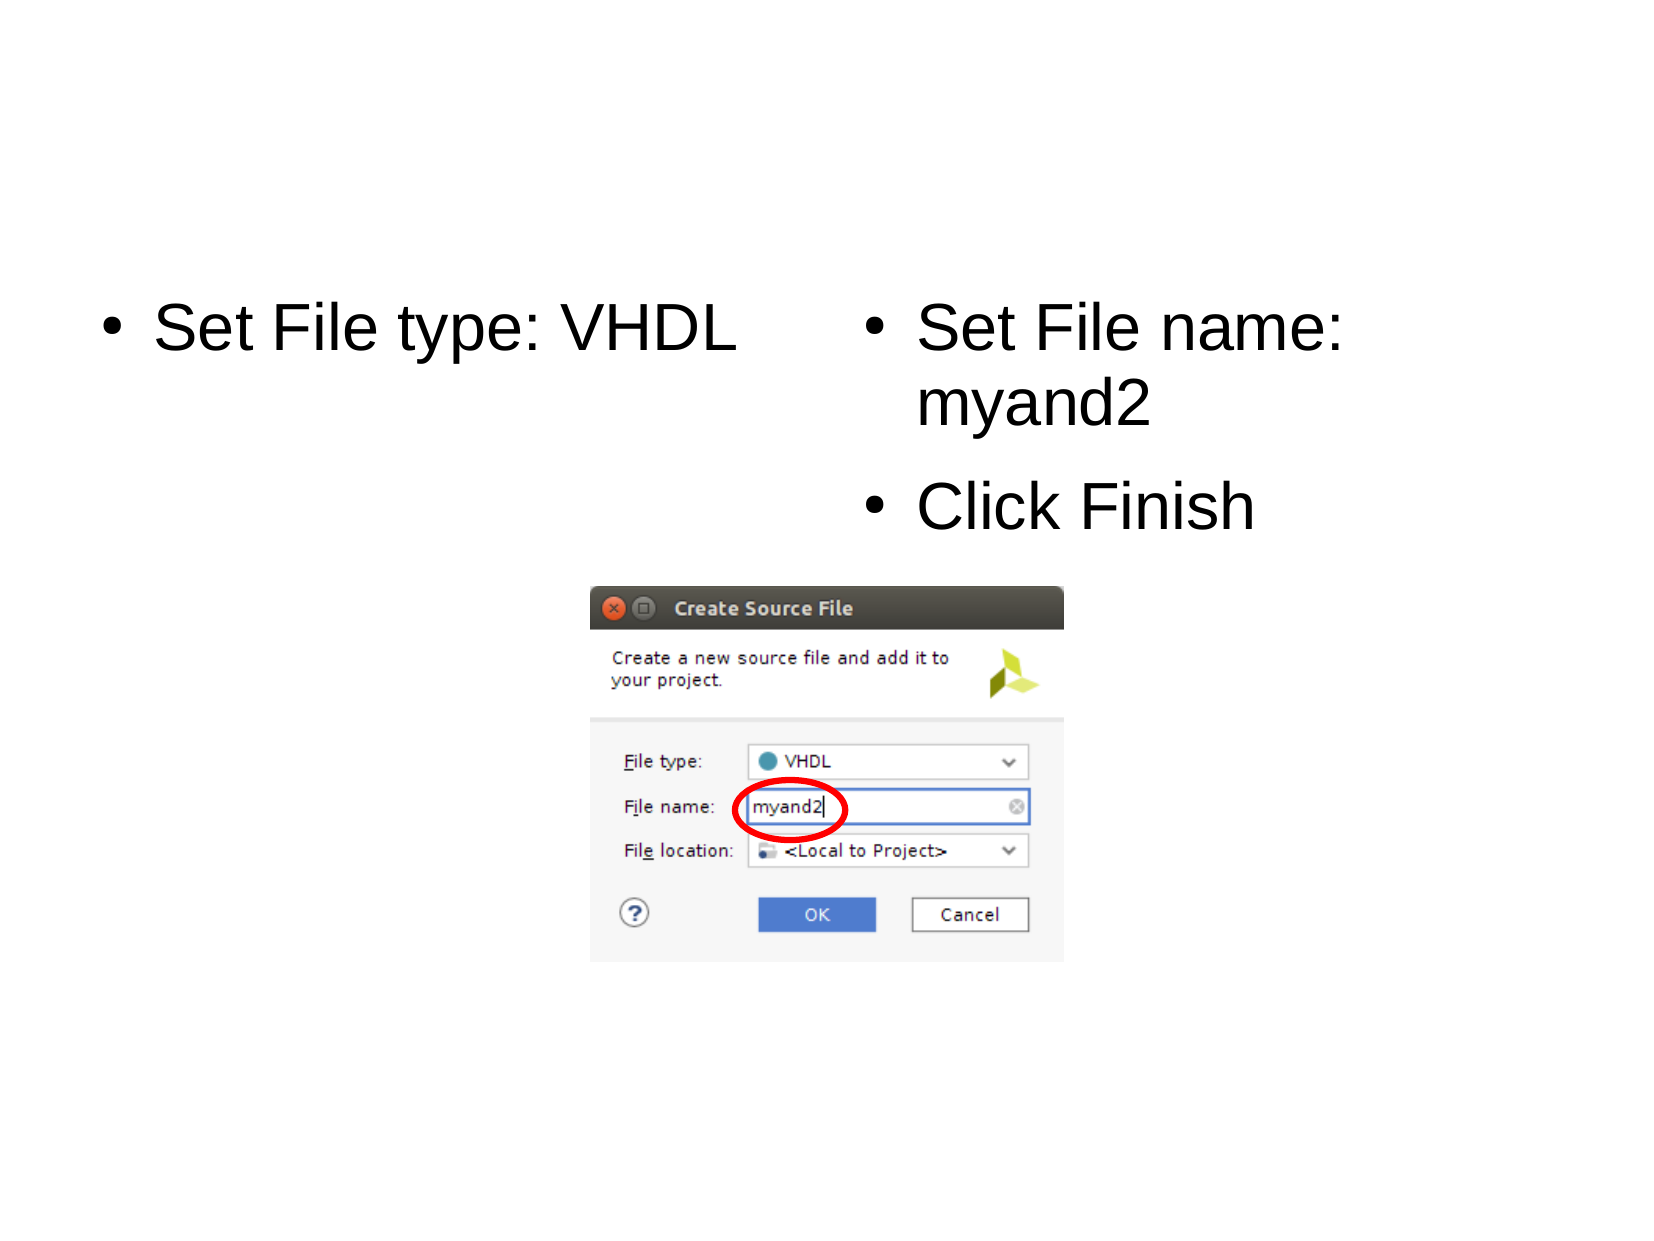

#
Set File type: VHDL
Set File name: myand2
Click Finish